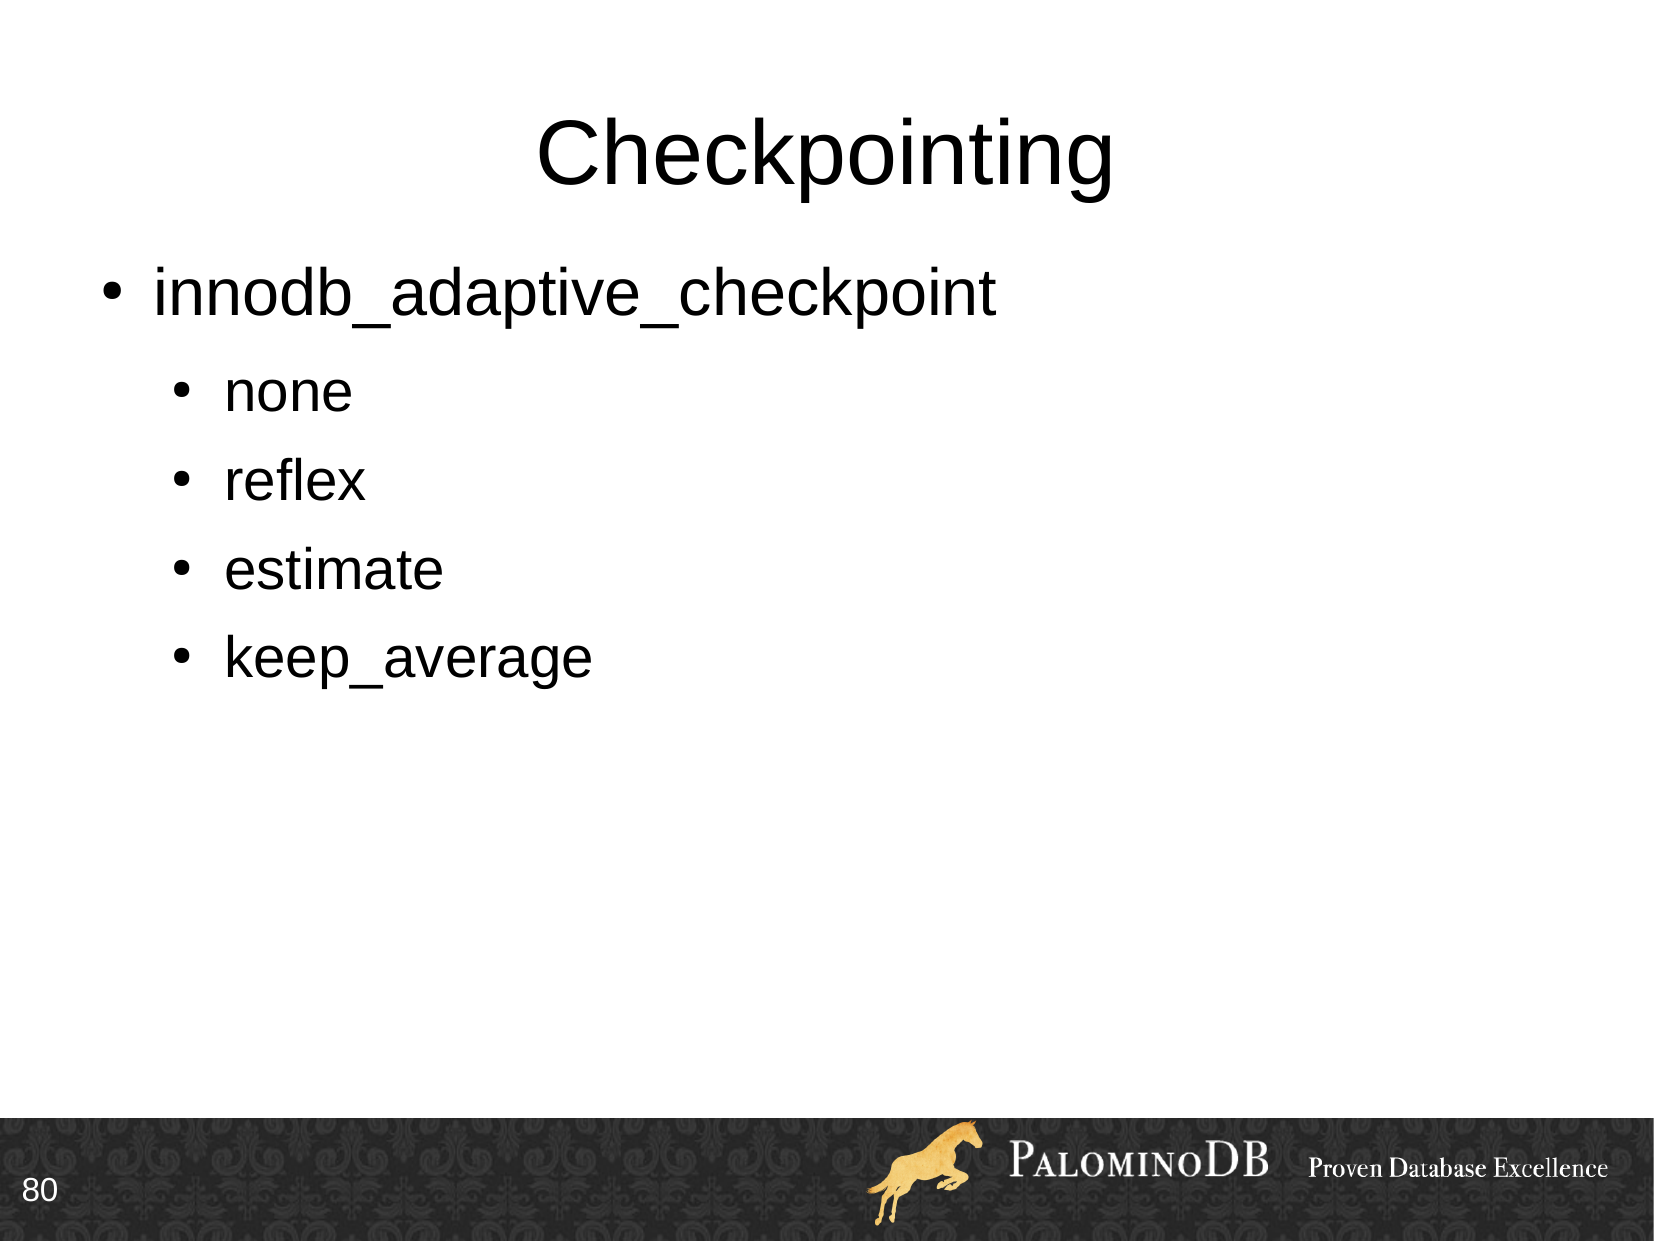

# Checkpointing
innodb_adaptive_checkpoint
none
reflex
estimate
keep_average